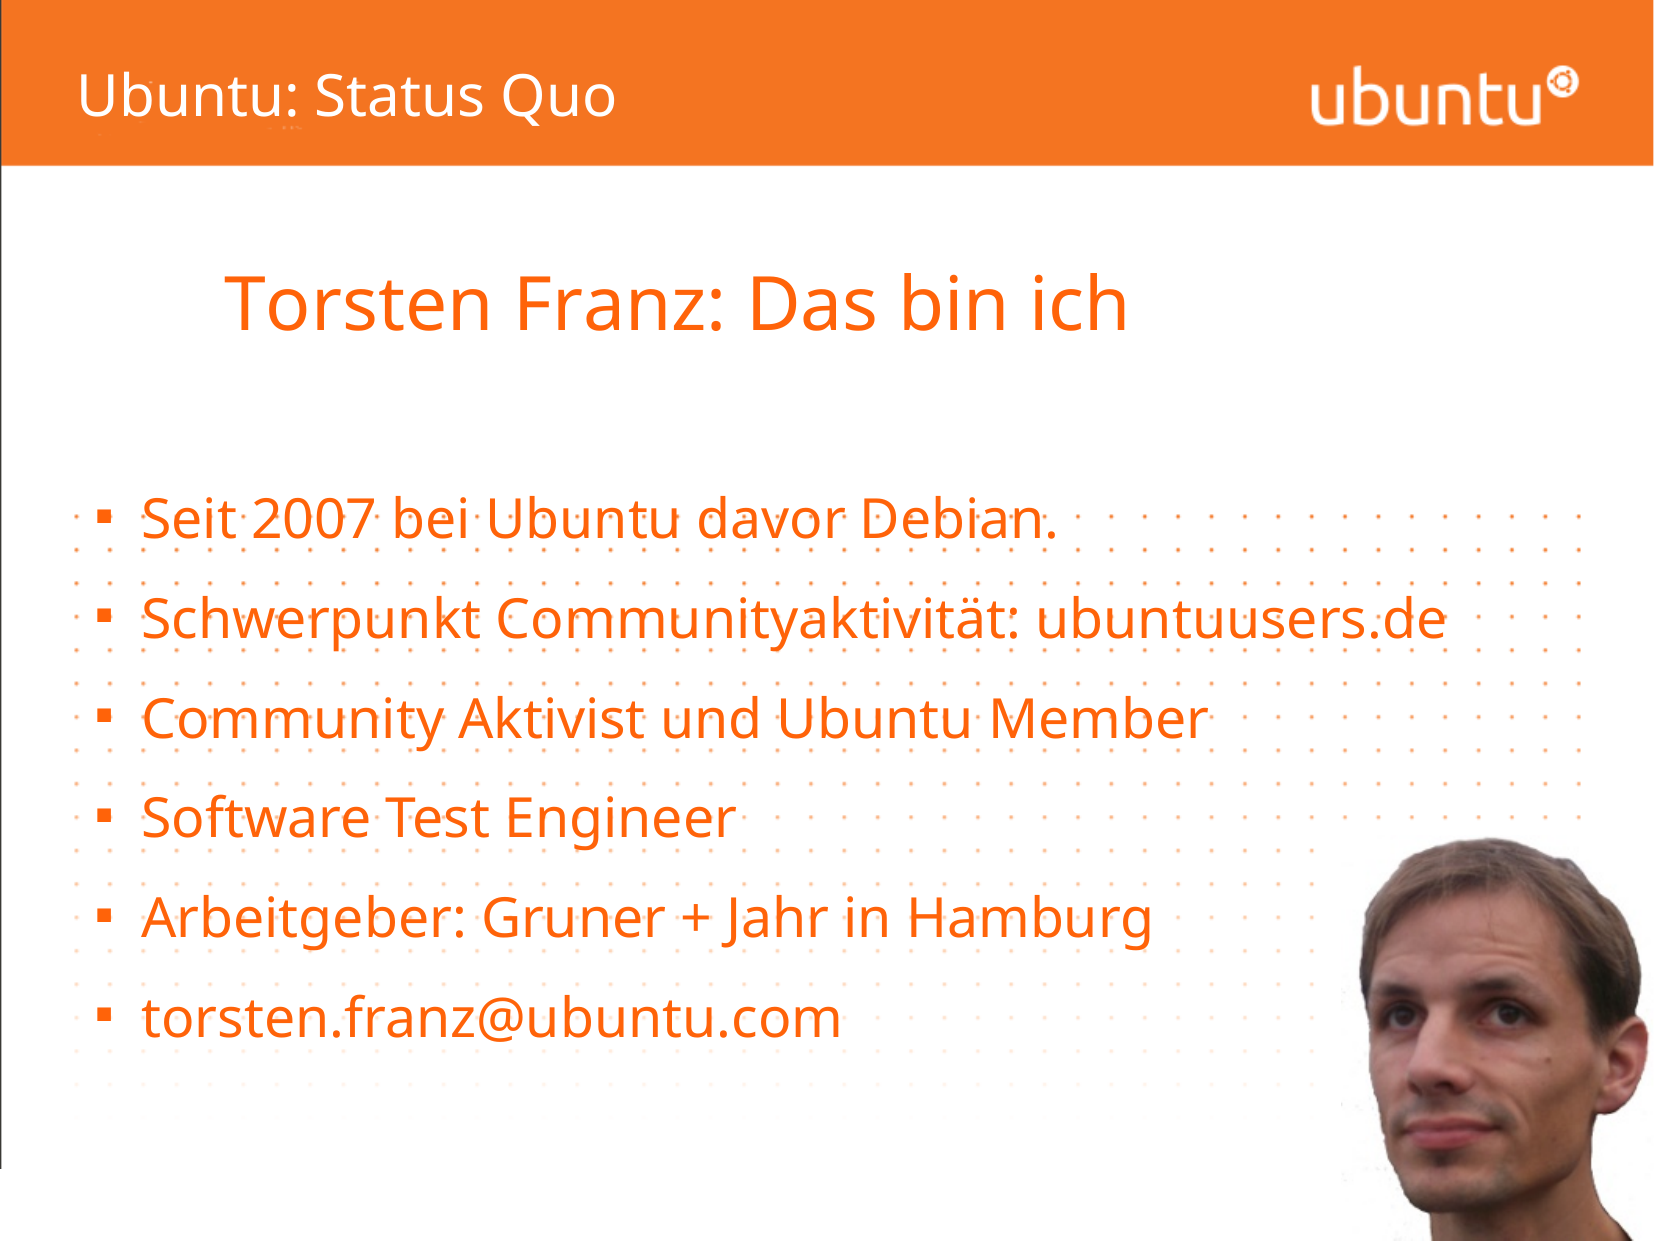

# Ubuntu: Status Quo
Torsten Franz: Das bin ich
Seit 2007 bei Ubuntu davor Debian.
Schwerpunkt Communityaktivität: ubuntuusers.de
Community Aktivist und Ubuntu Member
Software Test Engineer
Arbeitgeber: Gruner + Jahr in Hamburg
torsten.franz@ubuntu.com